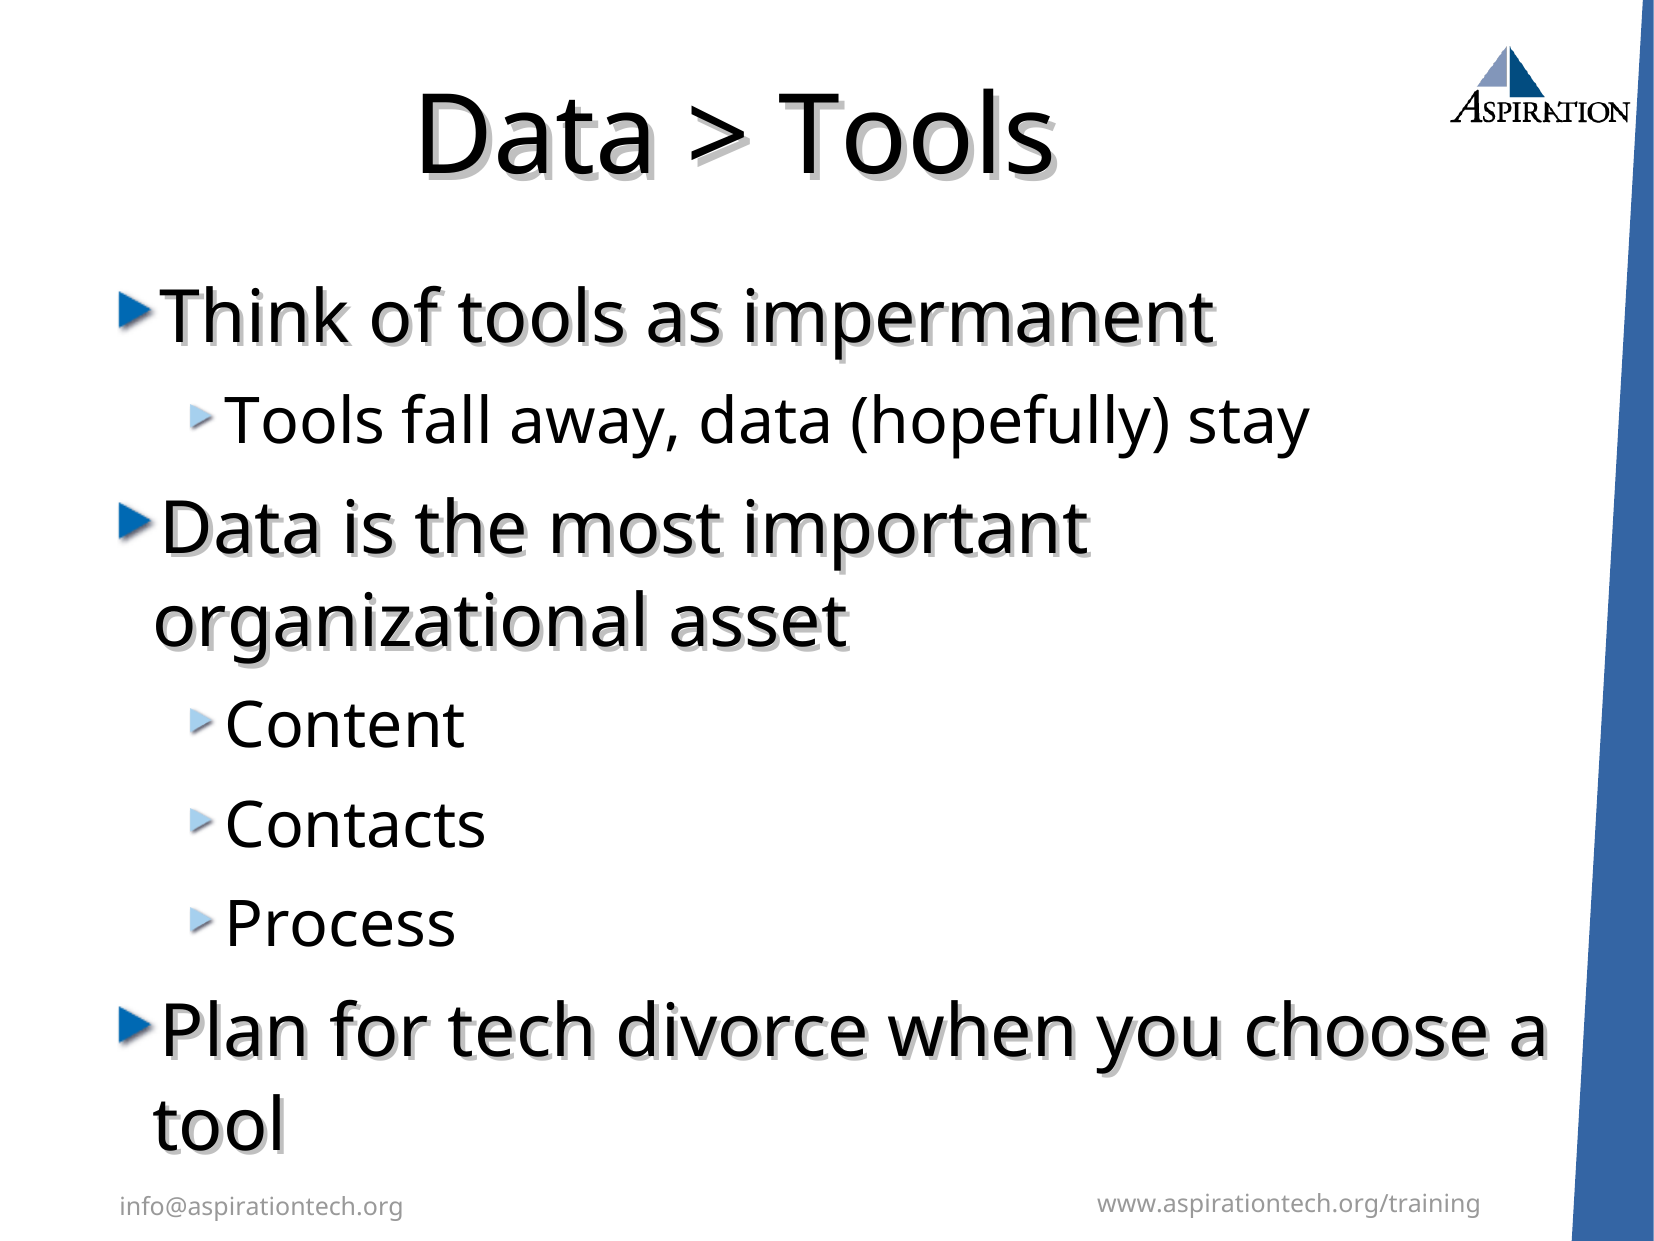

# Data > Tools
Think of tools as impermanent
Tools fall away, data (hopefully) stay
Data is the most important organizational asset
Content
Contacts
Process
Plan for tech divorce when you choose a tool